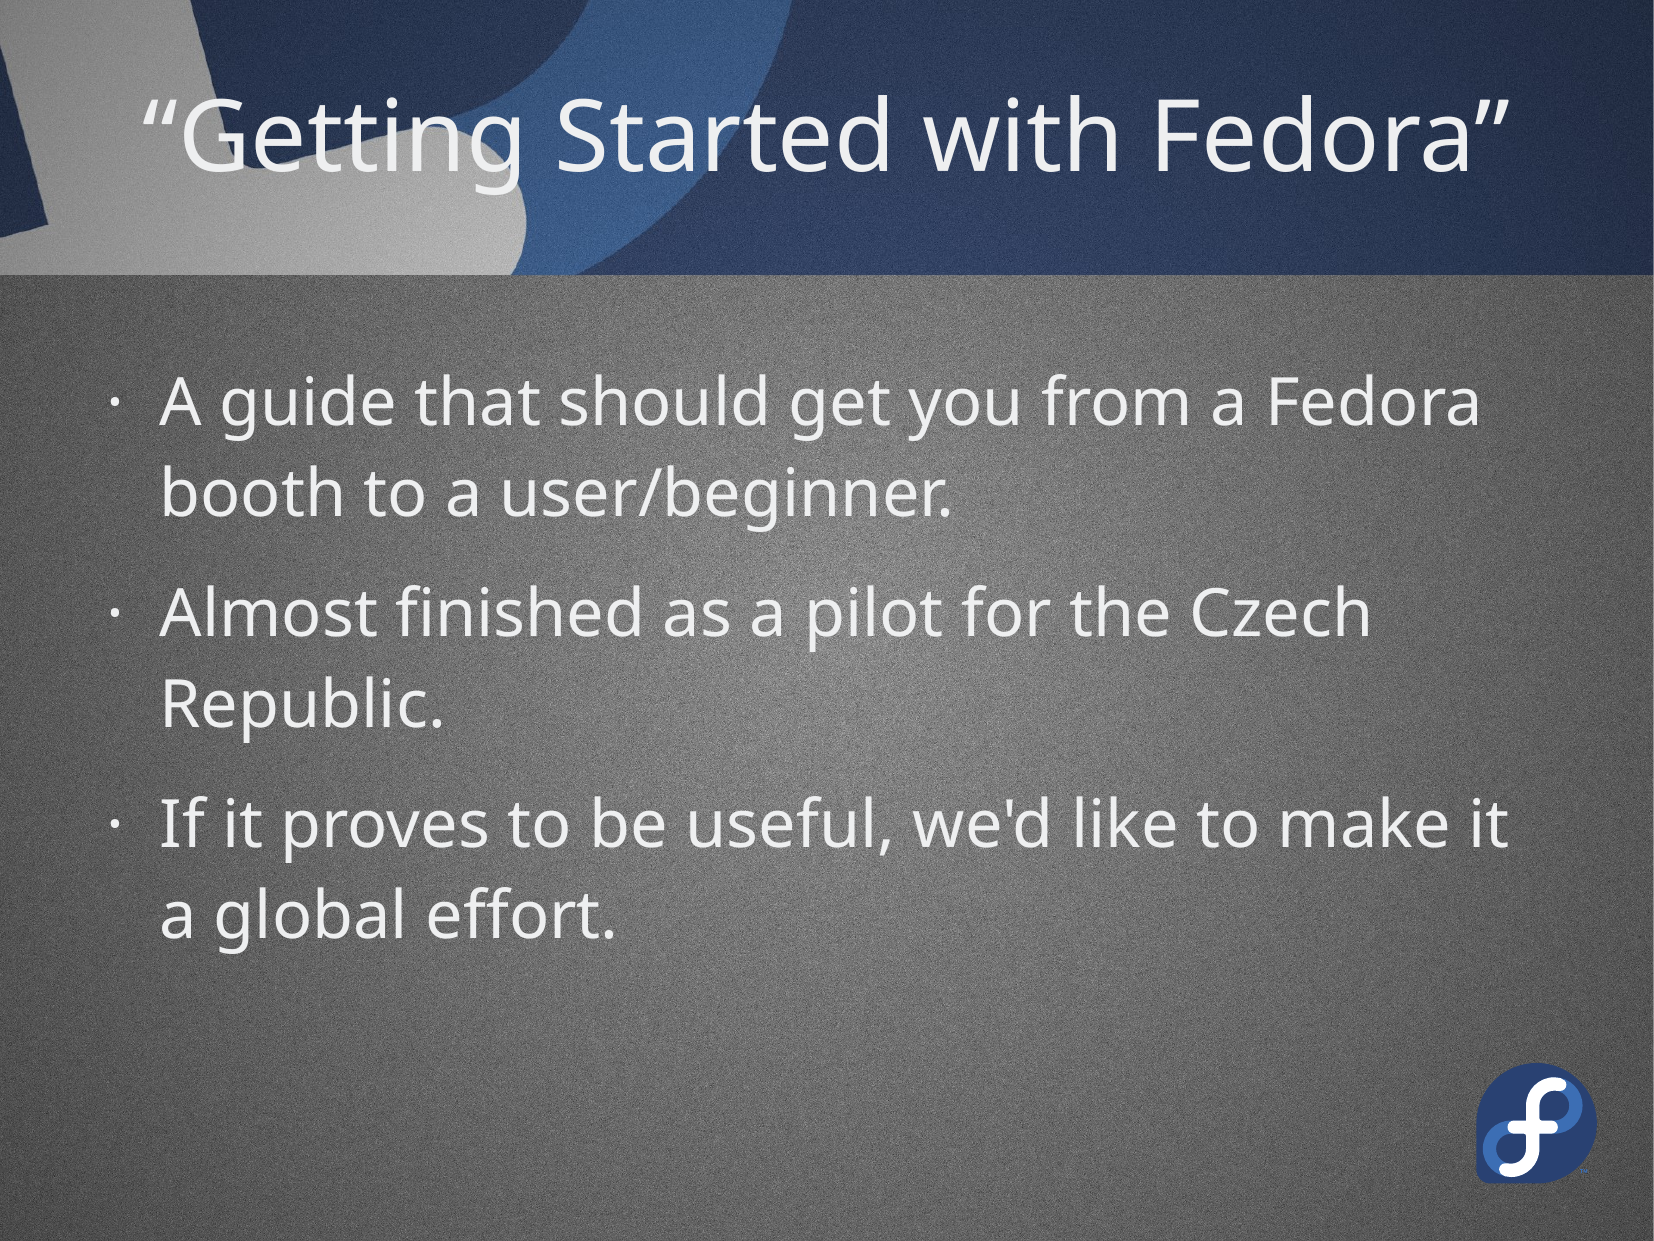

# “Getting Started with Fedora”
A guide that should get you from a Fedora booth to a user/beginner.
Almost finished as a pilot for the Czech Republic.
If it proves to be useful, we'd like to make it a global effort.